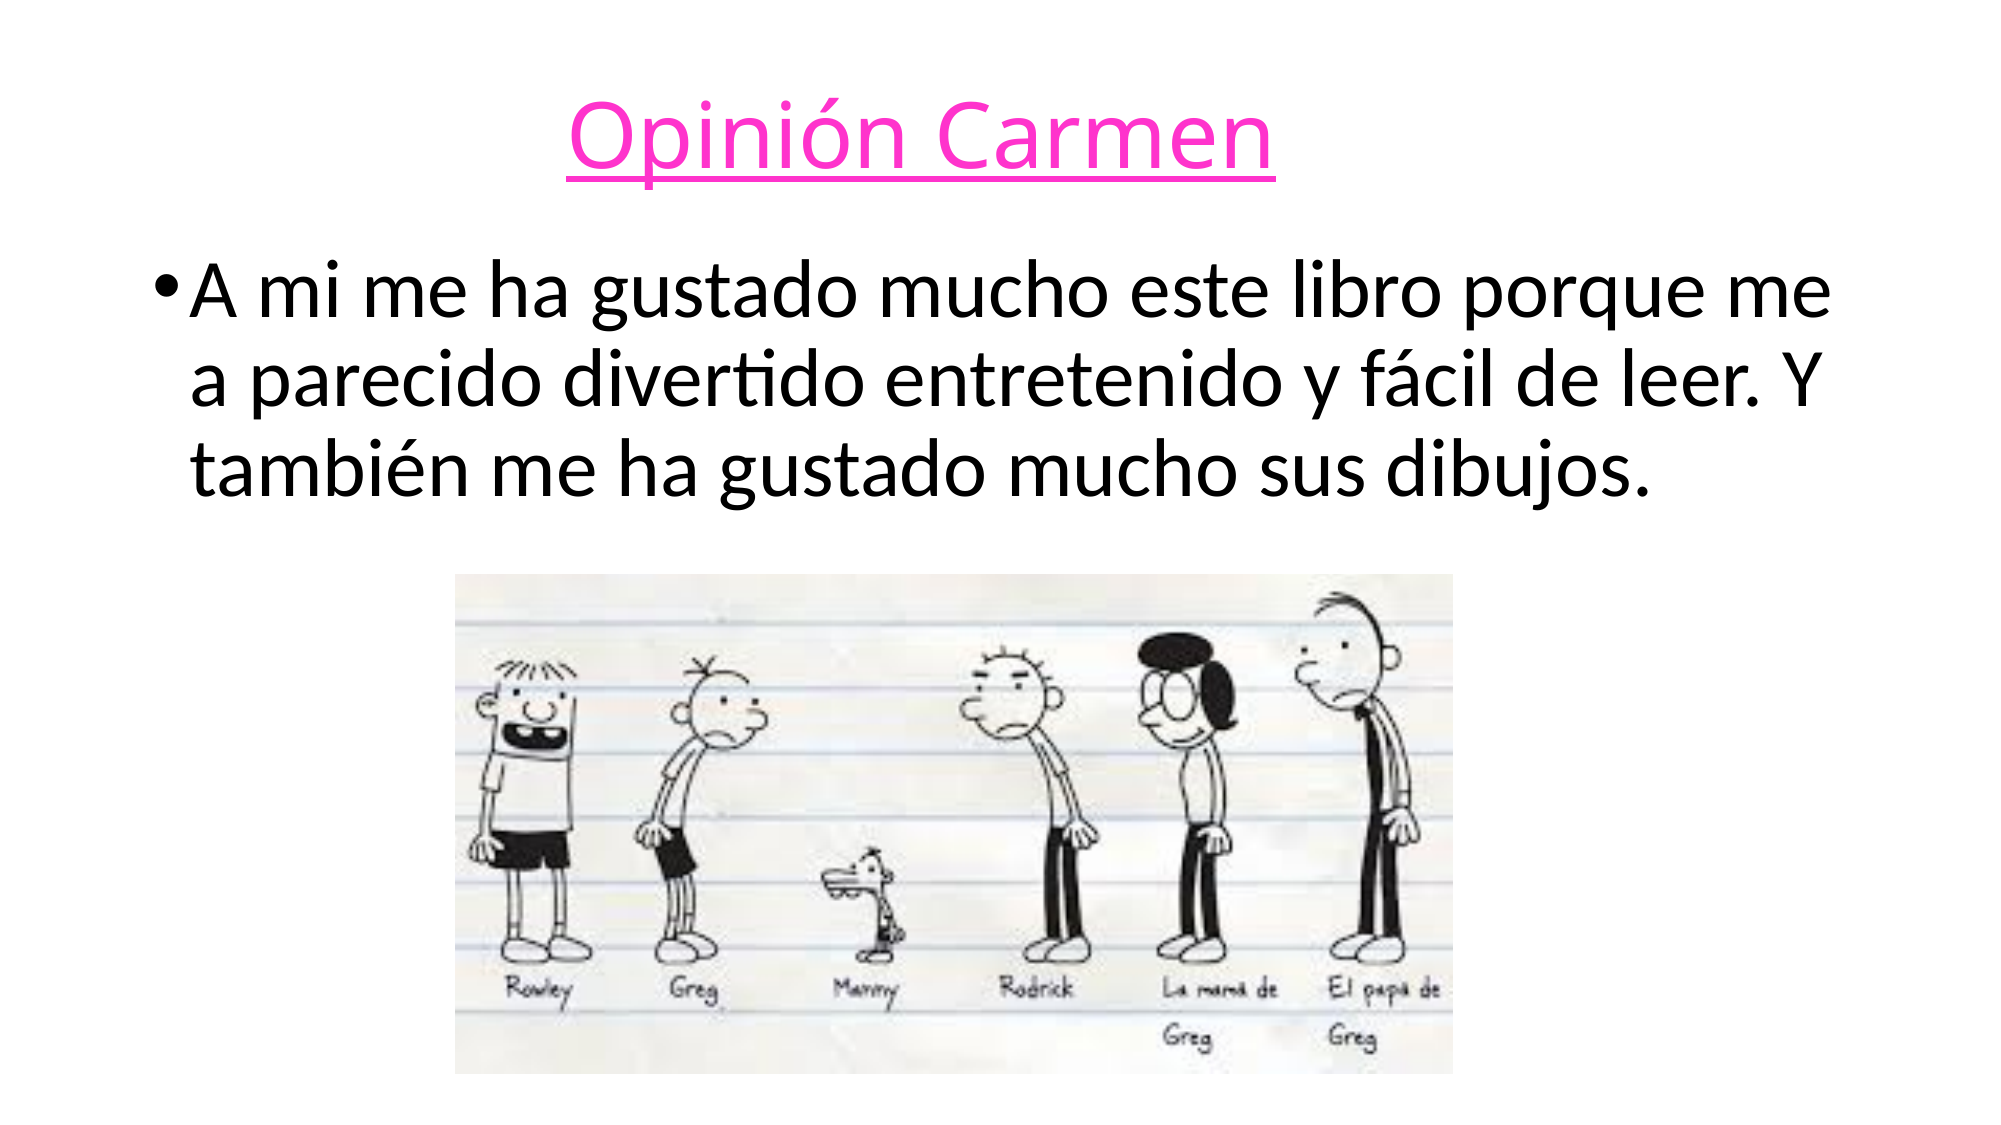

# Opinión Carmen
A mi me ha gustado mucho este libro porque me a parecido divertido entretenido y fácil de leer. Y también me ha gustado mucho sus dibujos.